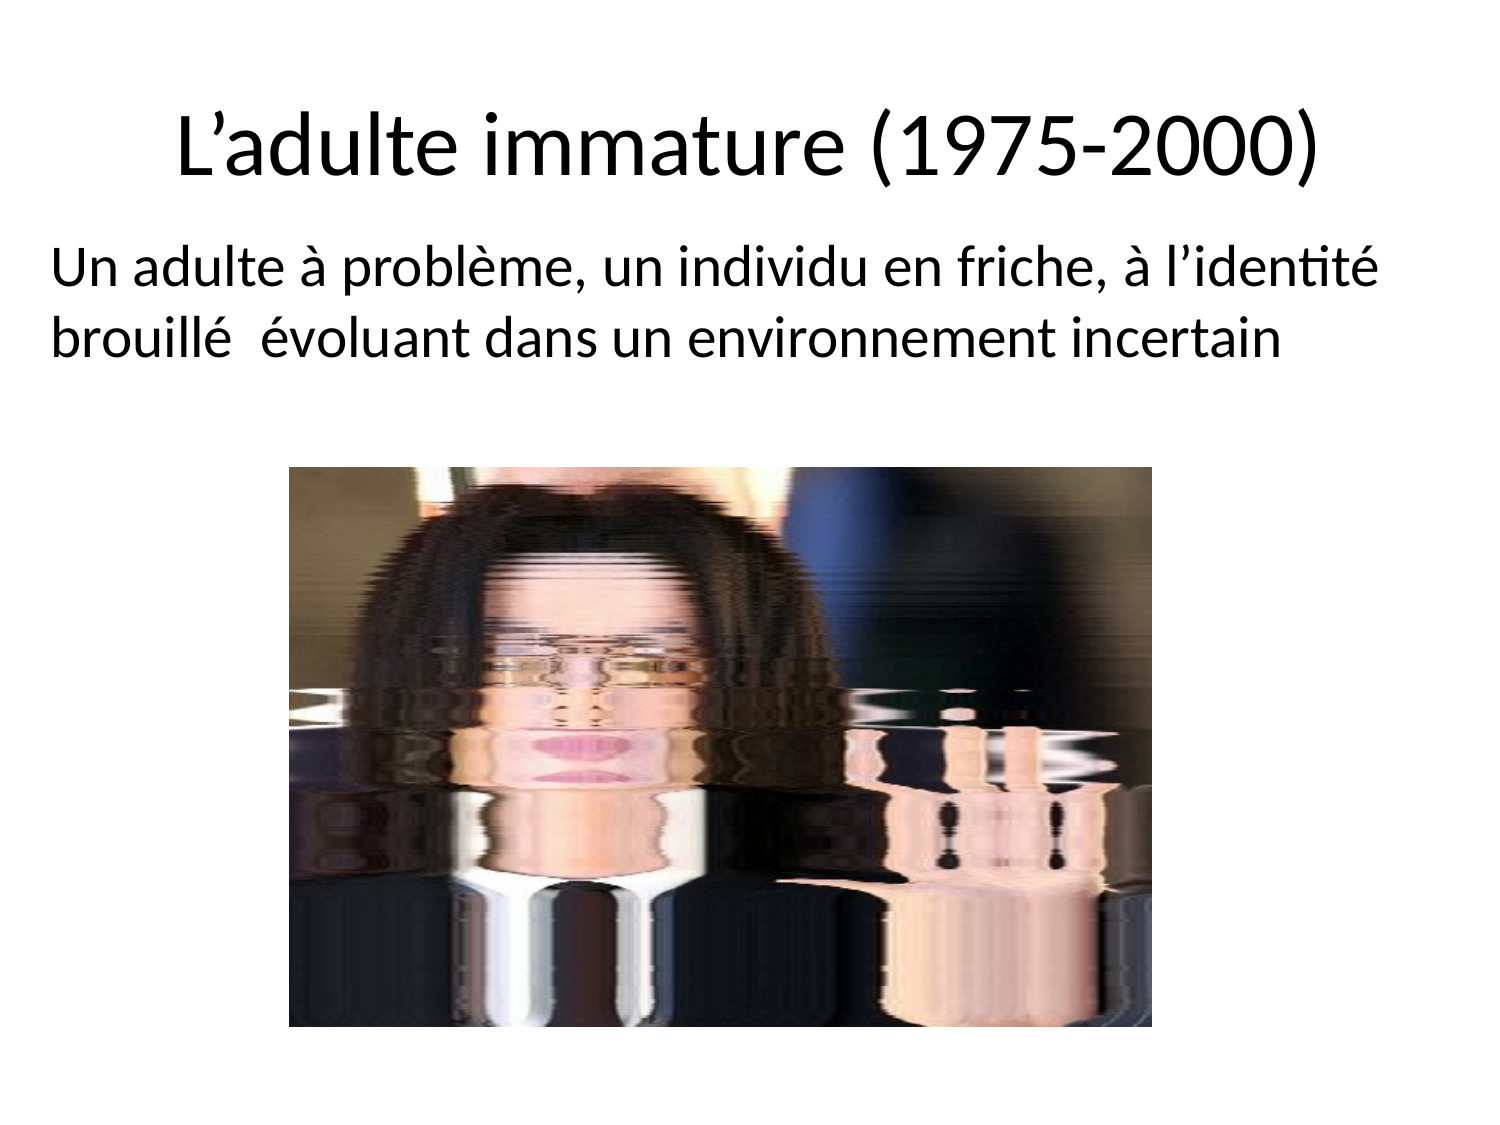

# L’adulte immature (1975-2000)
Un adulte à problème, un individu en friche, à l’identité brouillé  évoluant dans un environnement incertain